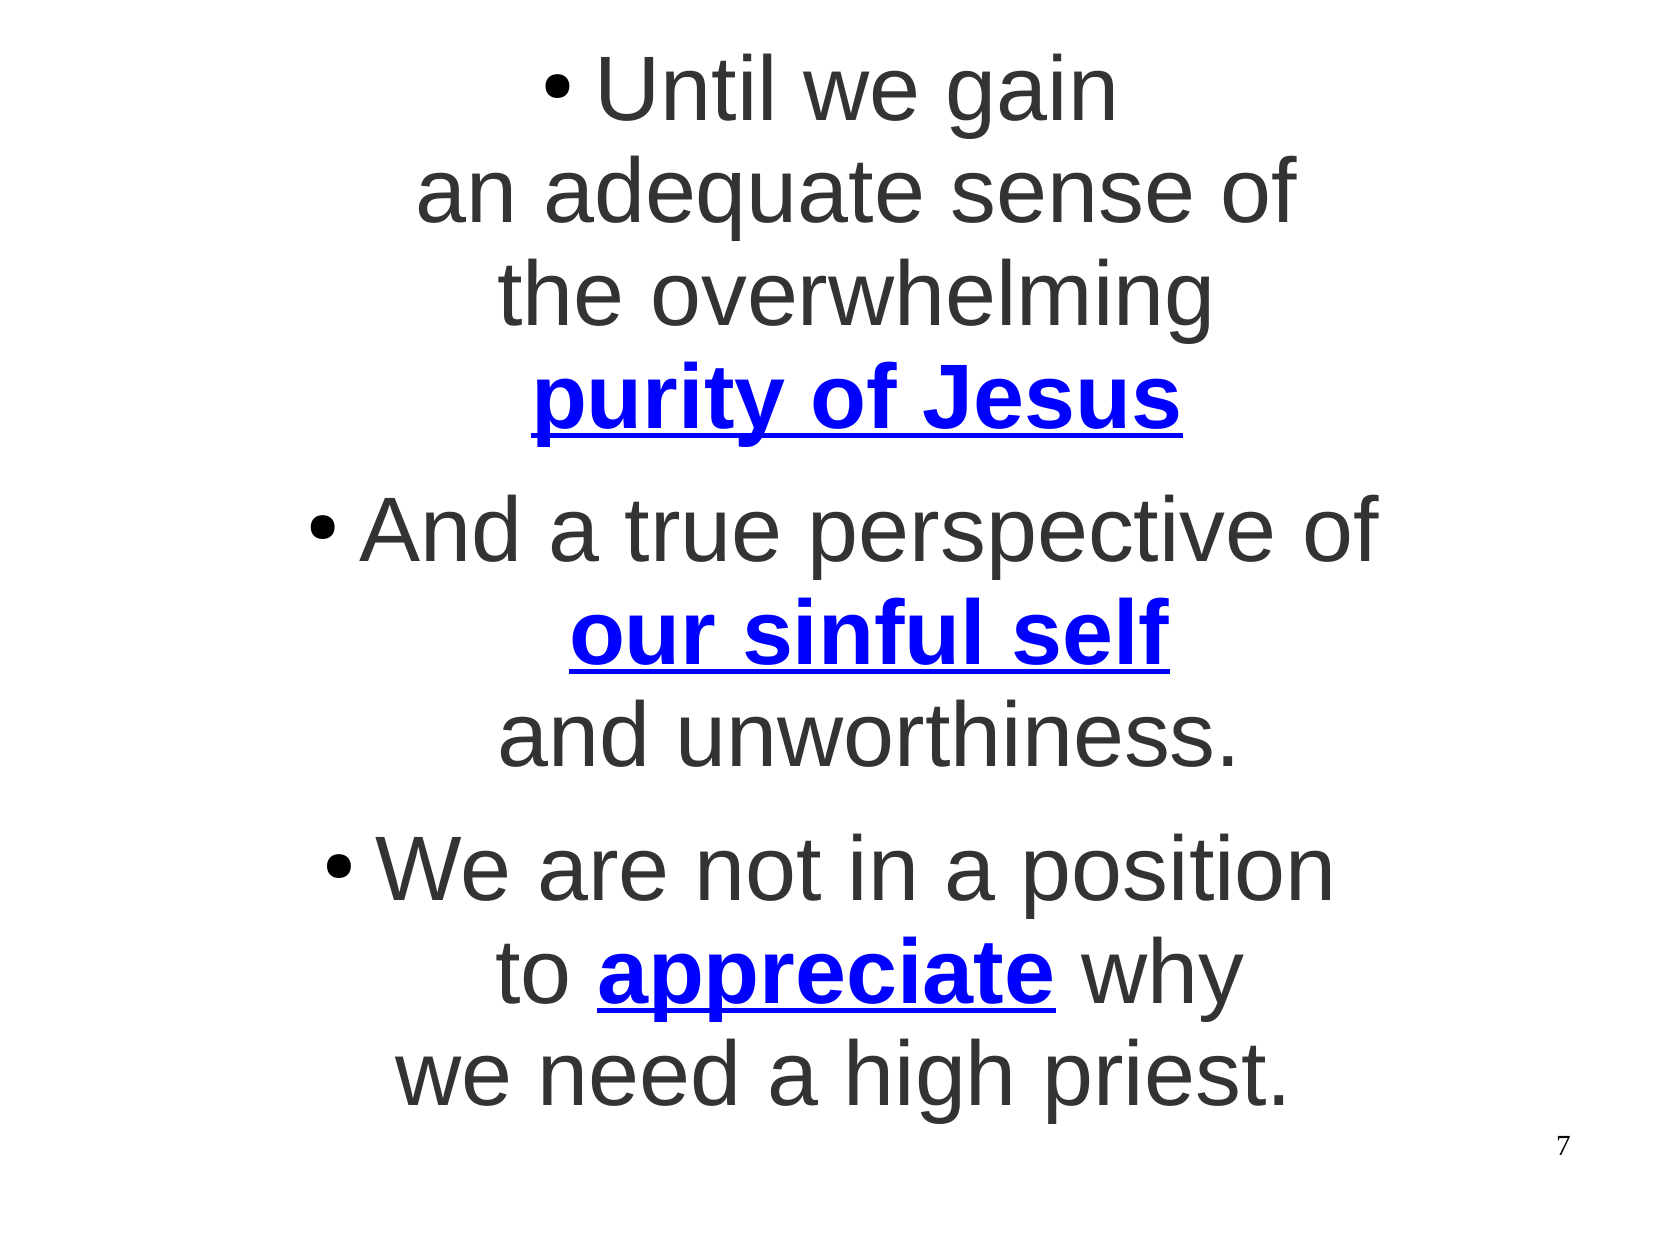

# Until we gain an adequate sense of the overwhelming purity of Jesus
And a true perspective of
our sinful self
and unworthiness.
We are not in a position
to appreciate why
we need a high priest.
7